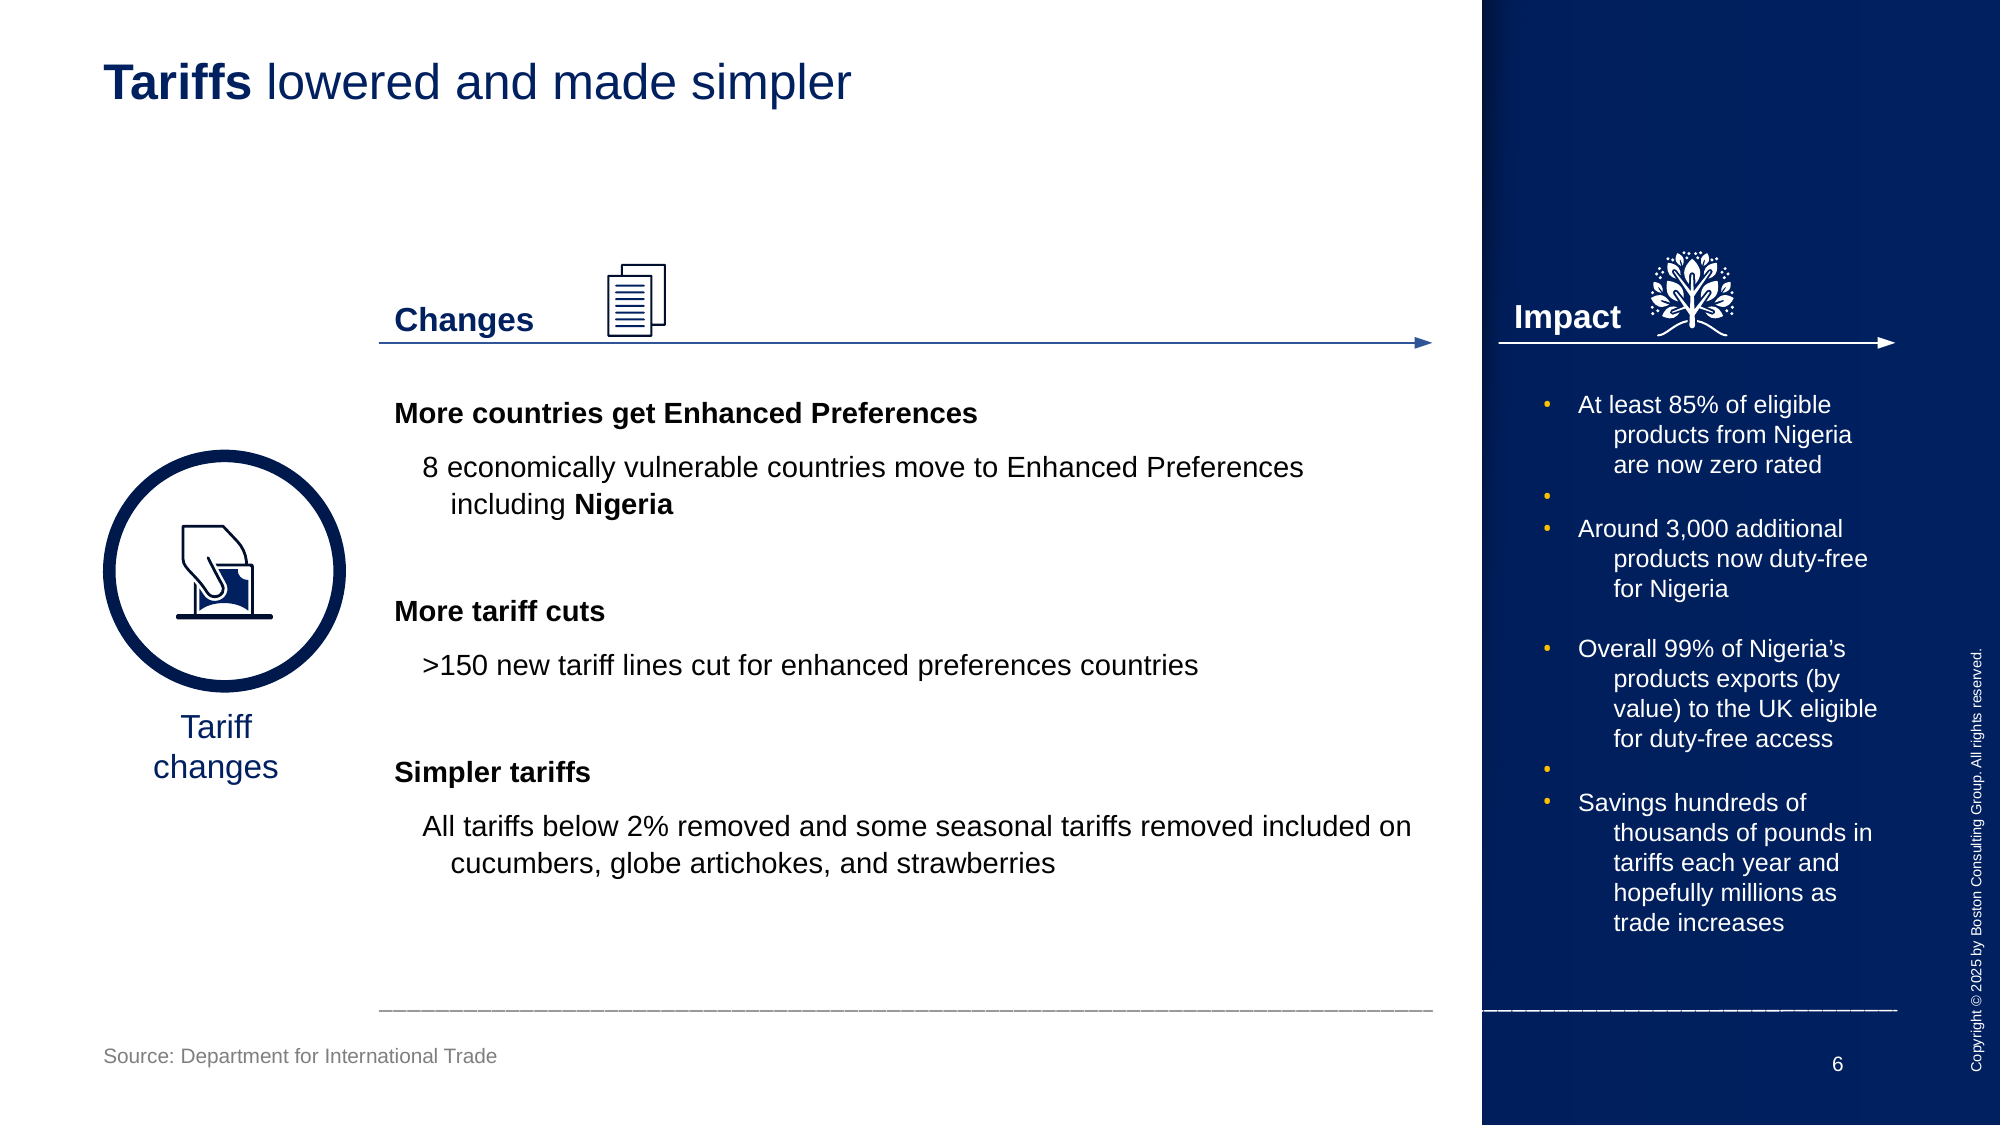

# Tariffs lowered and made simpler
Impact
Changes
At least 85% of eligible products from Nigeria are now zero rated
Around 3,000 additional products now duty-free for Nigeria
Overall 99% of Nigeria’s products exports (by value) to the UK eligible for duty-free access
Savings hundreds of thousands of pounds in tariffs each year and hopefully millions as trade increases
More countries get Enhanced Preferences
8 economically vulnerable countries move to Enhanced Preferences including Nigeria
More tariff cuts
>150 new tariff lines cut for enhanced preferences countries
Simpler tariffs
All tariffs below 2% removed and some seasonal tariffs removed included on cucumbers, globe artichokes, and strawberries
Tariff changes
Source: Department for International Trade